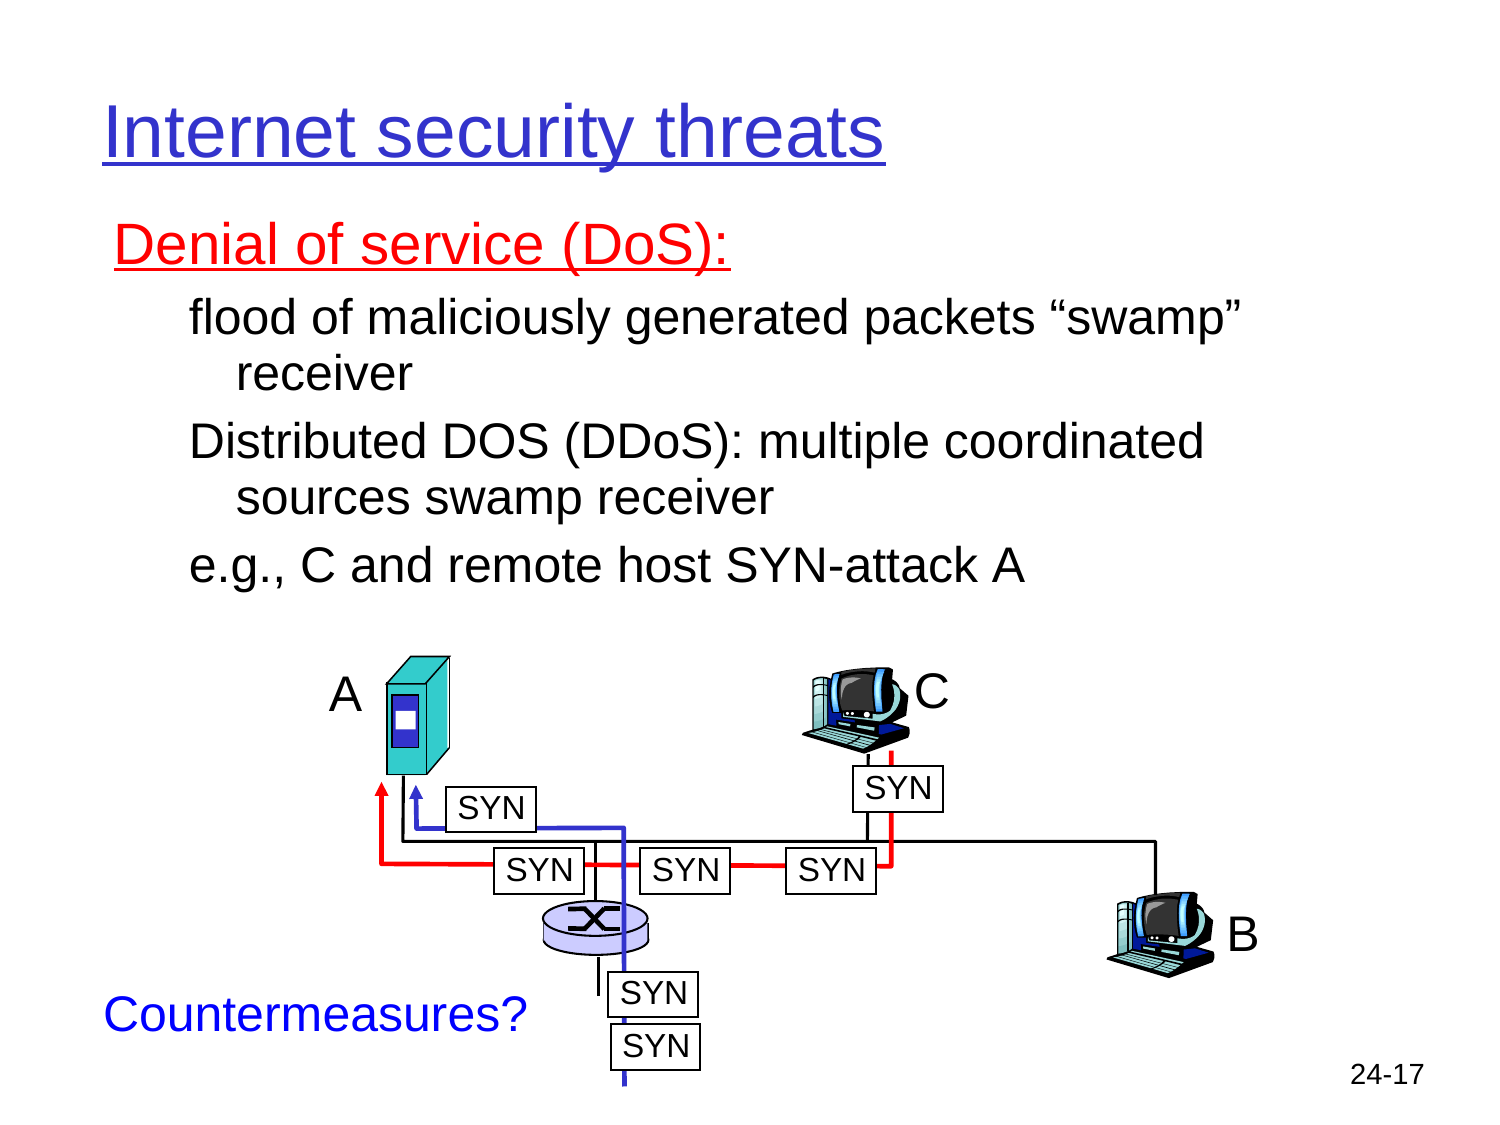

# Internet security threats
Denial of service (DoS):
flood of maliciously generated packets “swamp” receiver
Distributed DOS (DDoS): multiple coordinated sources swamp receiver
e.g., C and remote host SYN-attack A
C
A
SYN
SYN
SYN
SYN
SYN
B
SYN
Countermeasures?
SYN
17